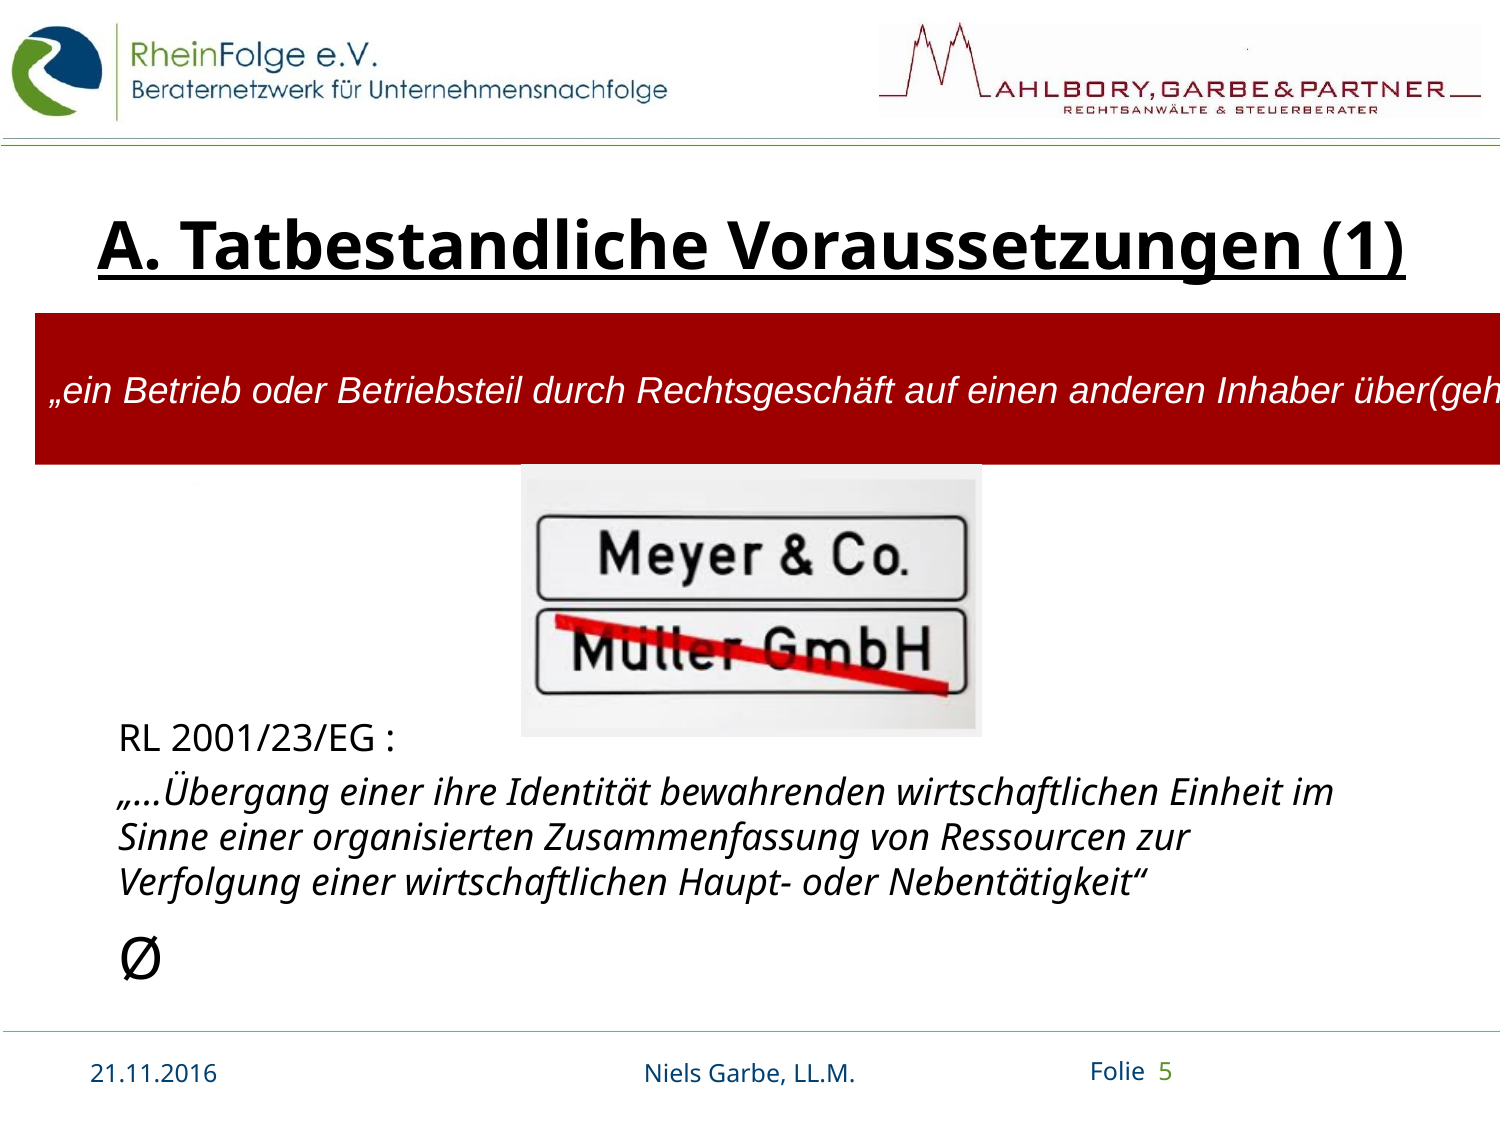

# A. Tatbestandliche Voraussetzungen (1)
„ein Betrieb oder Betriebsteil durch Rechtsgeschäft auf einen anderen Inhaber über(geht)“
RL 2001/23/EG :
„…Übergang einer ihre Identität bewahrenden wirtschaftlichen Einheit im Sinne einer organisierten Zusammenfassung von Ressourcen zur Verfolgung einer wirtschaftlichen Haupt- oder Nebentätigkeit“
21.11.2016
Niels Garbe, LL.M.
Folie 4